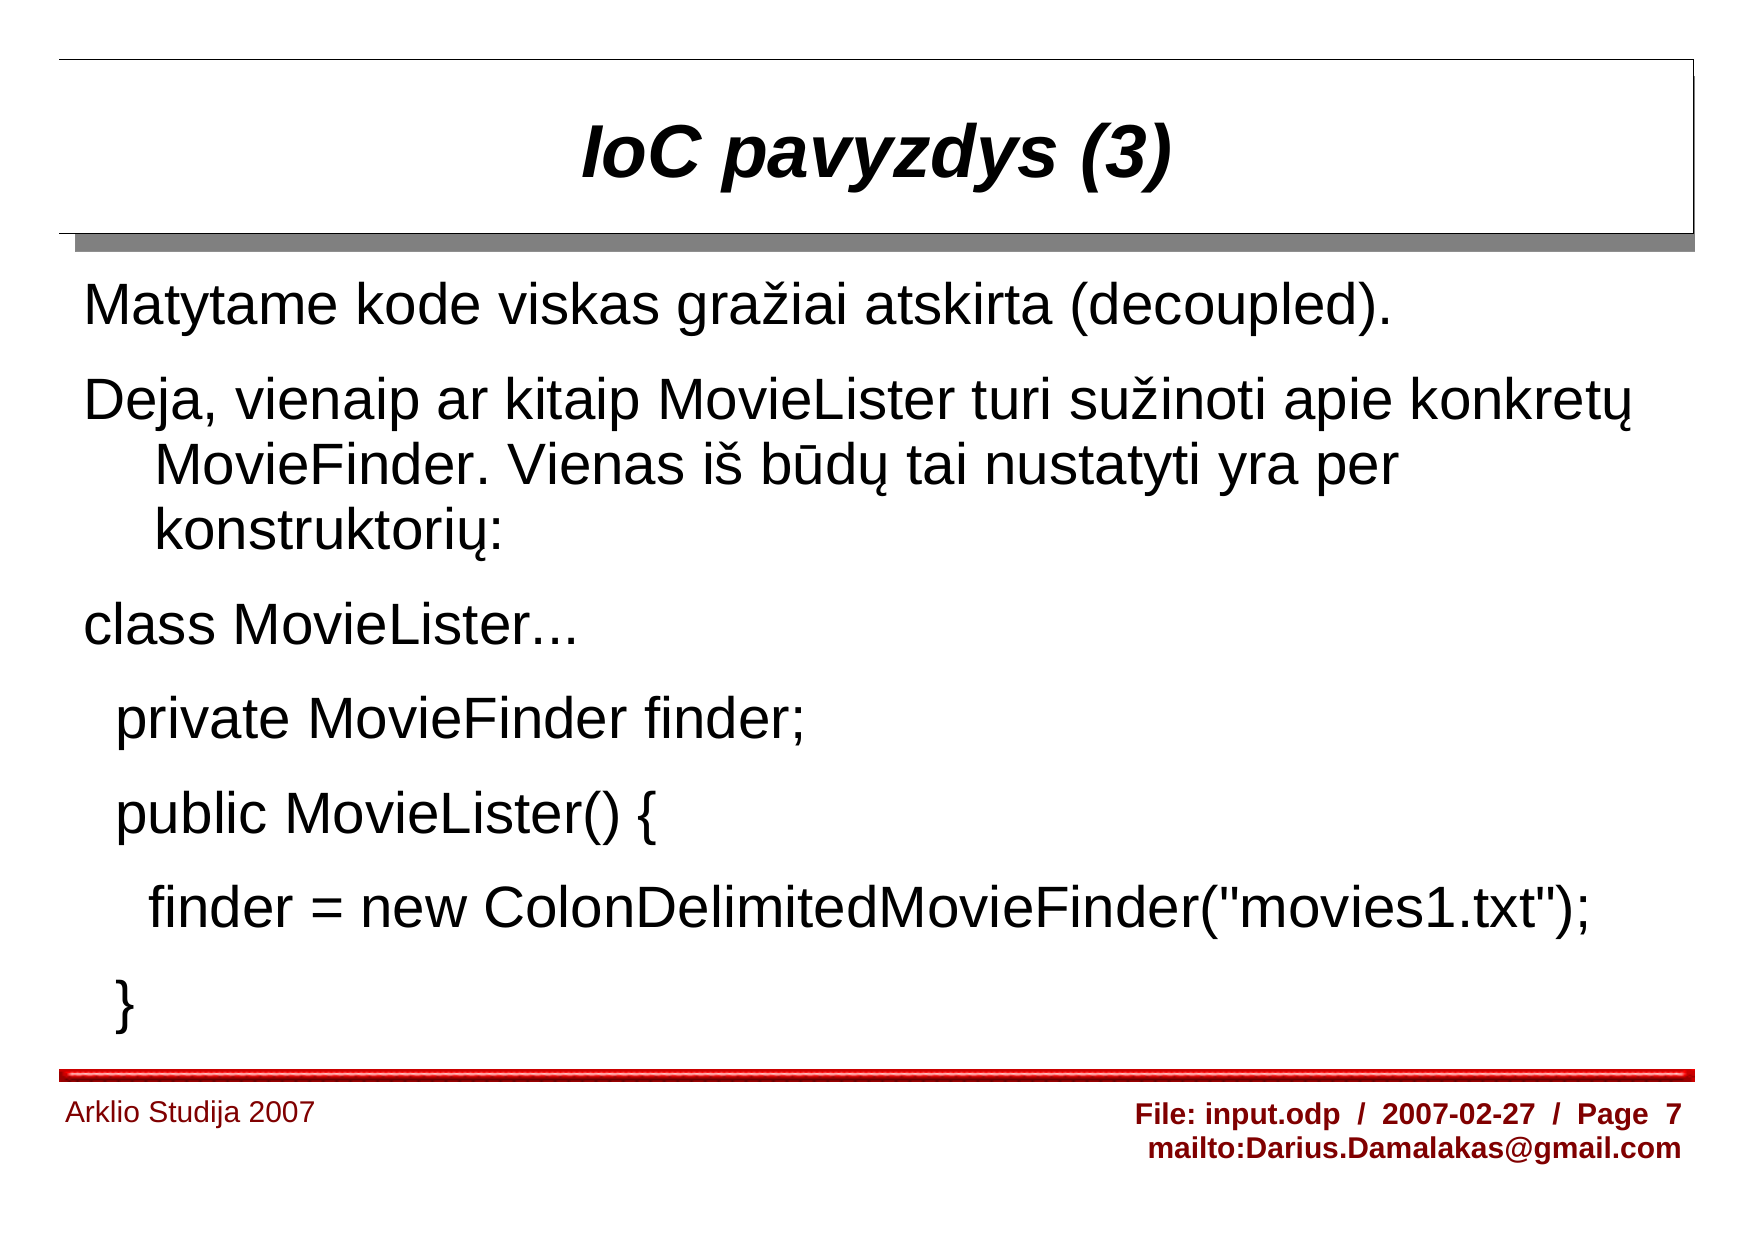

# IoC pavyzdys (3)
Matytame kode viskas gražiai atskirta (decoupled).
Deja, vienaip ar kitaip MovieLister turi sužinoti apie konkretų MovieFinder. Vienas iš būdų tai nustatyti yra per konstruktorių:
class MovieLister...
 private MovieFinder finder;
 public MovieLister() {
 finder = new ColonDelimitedMovieFinder("movies1.txt");
 }